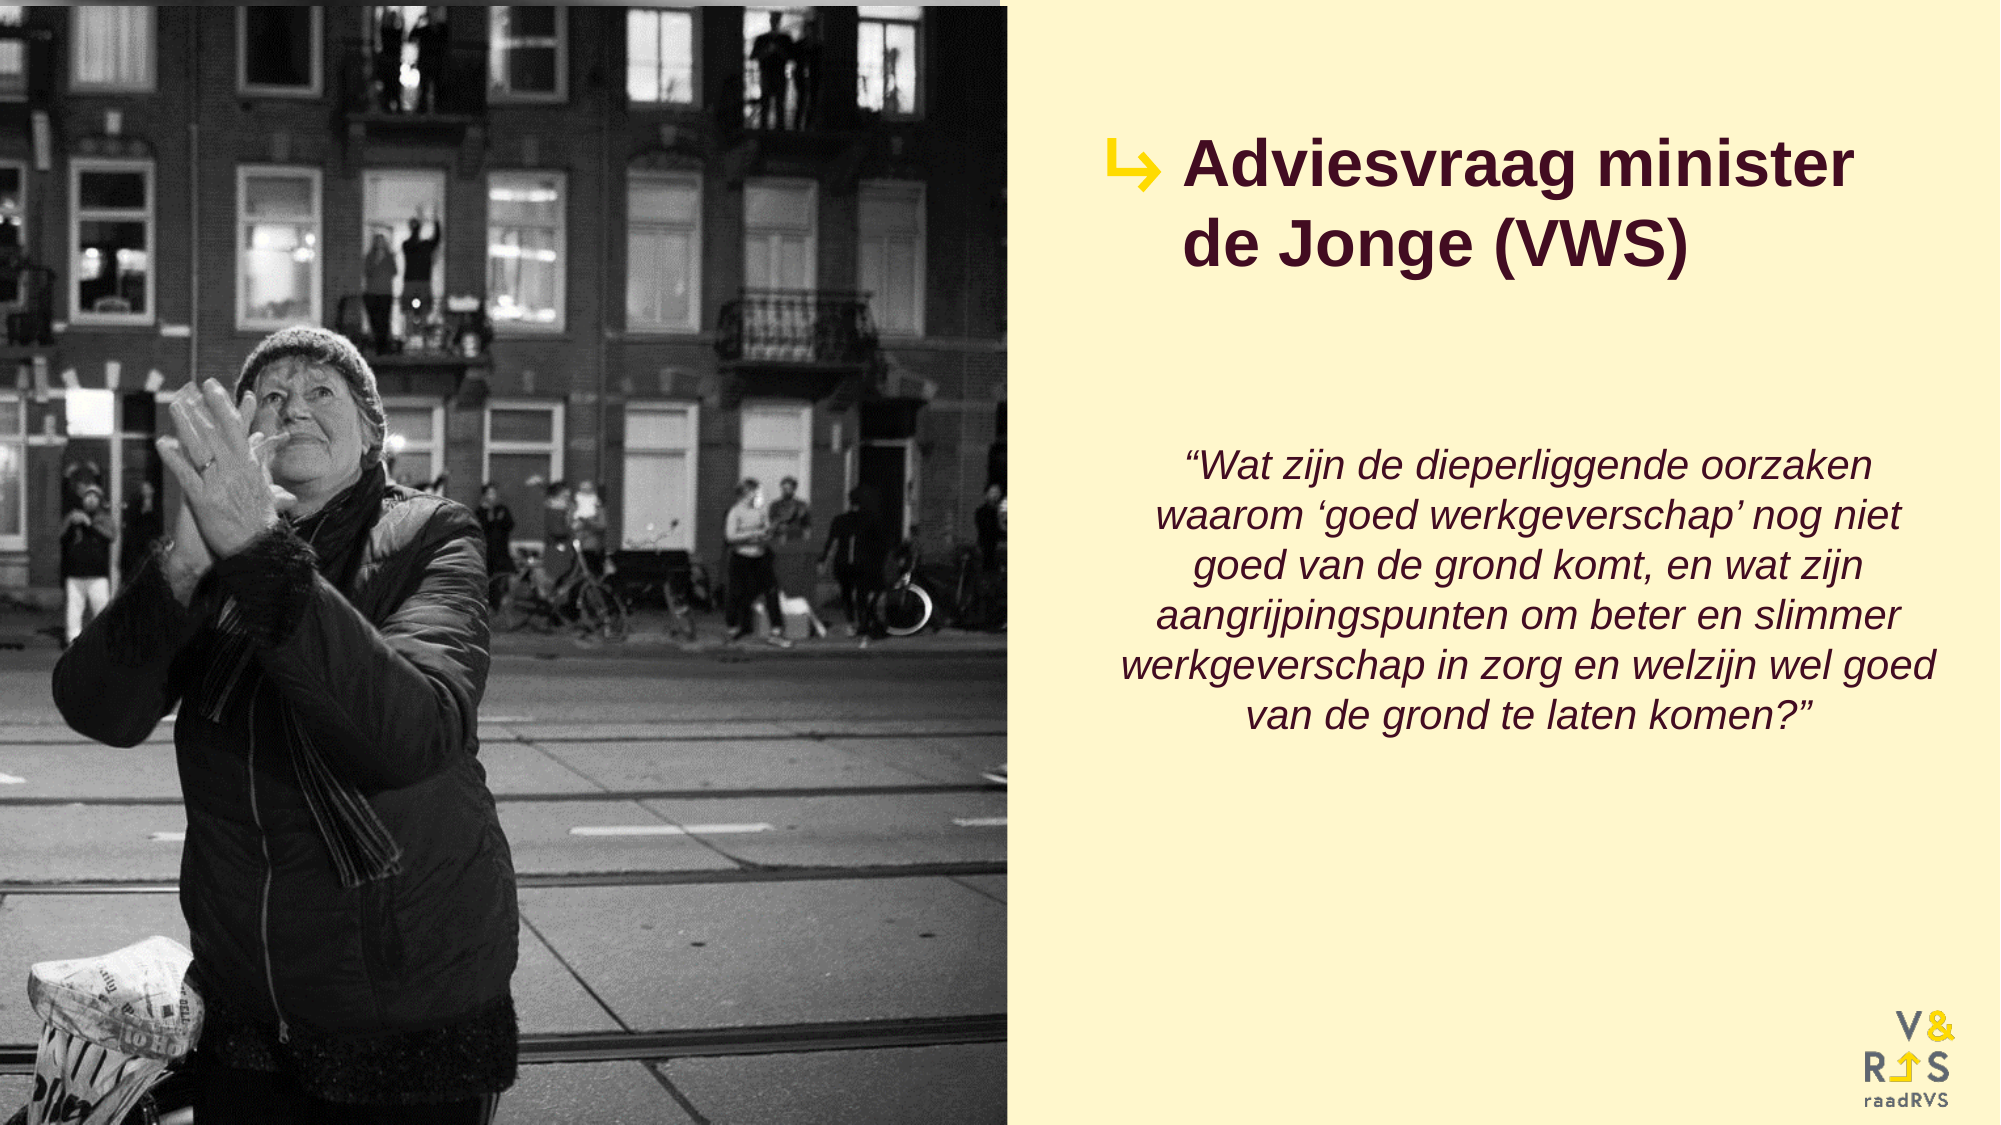

# Adviesvraag minister de Jonge (VWS)
“Wat zijn de dieperliggende oorzaken waarom ‘goed werkgeverschap’ nog niet goed van de grond komt, en wat zijn aangrijpingspunten om beter en slimmer werkgeverschap in zorg en welzijn wel goed van de grond te laten komen?”